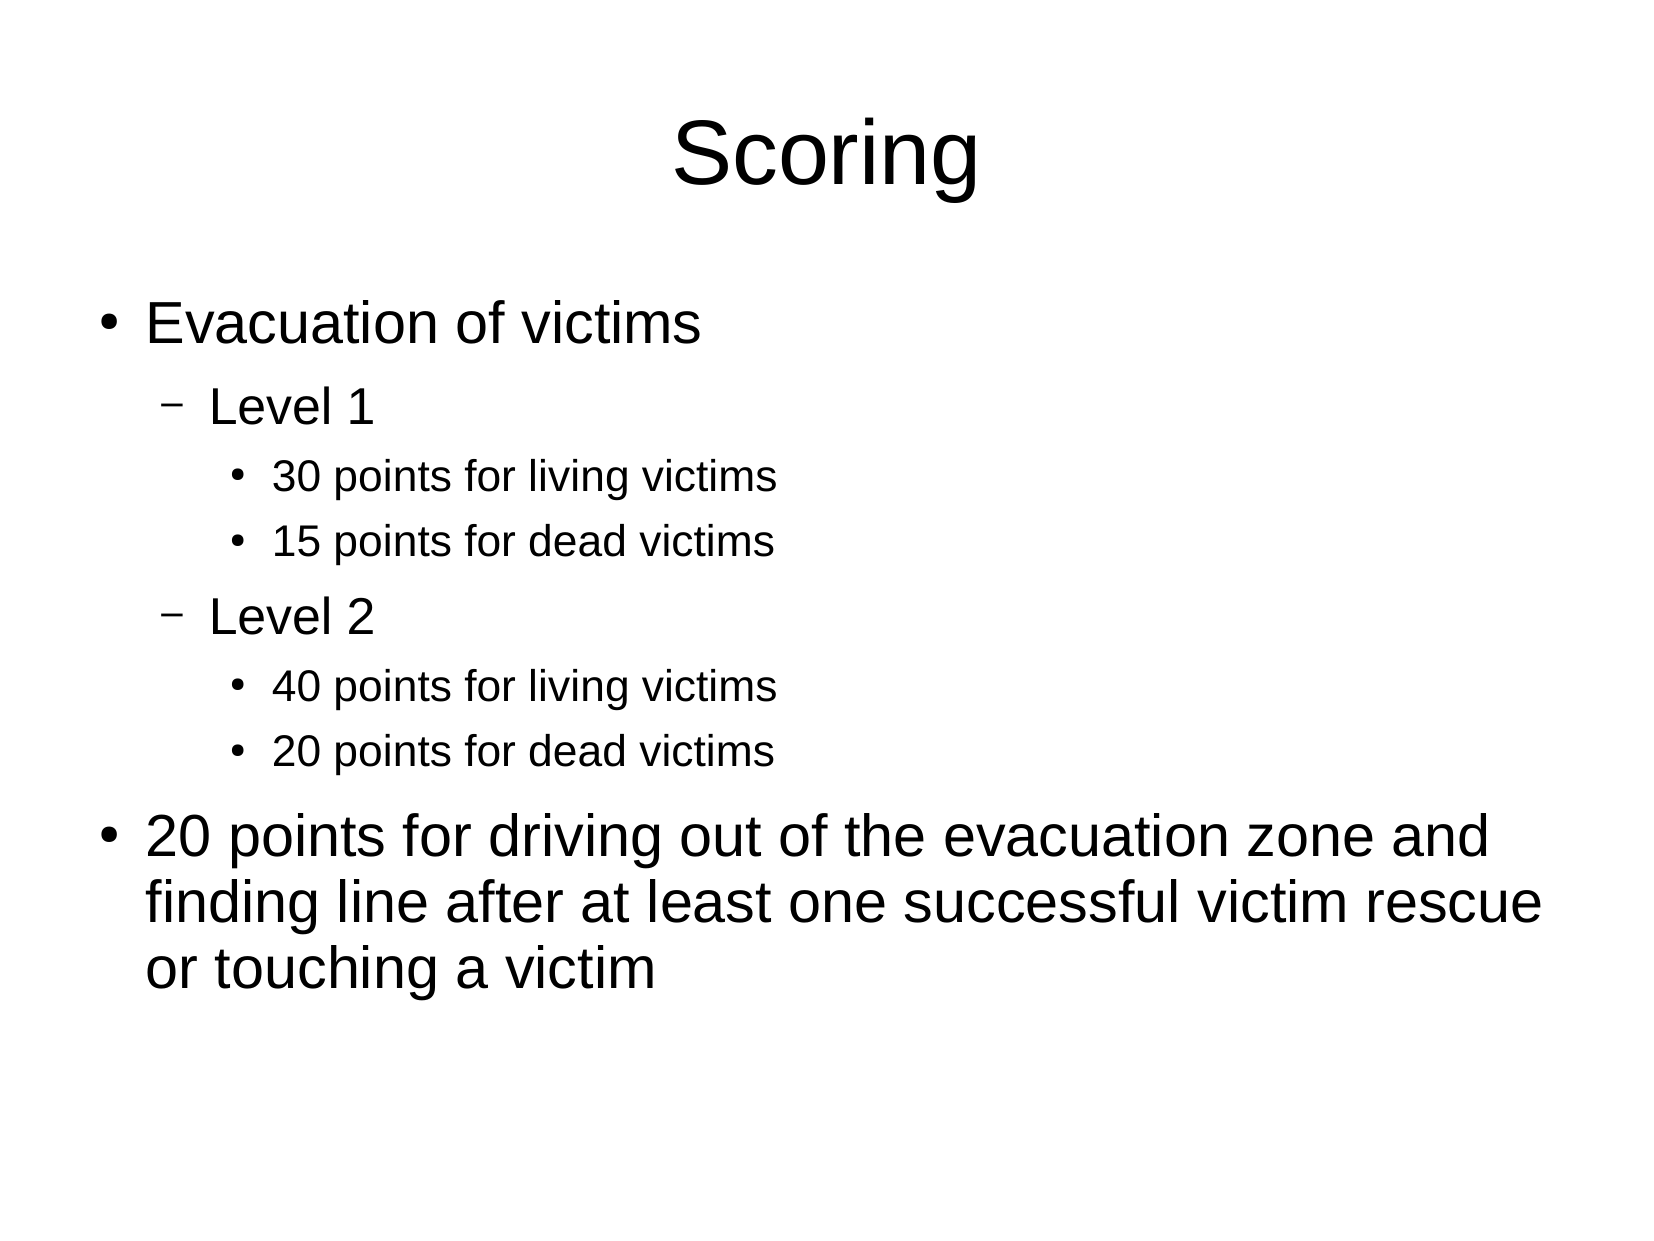

# Scoring
Evacuation of victims
Level 1
30 points for living victims
15 points for dead victims
Level 2
40 points for living victims
20 points for dead victims
20 points for driving out of the evacuation zone and finding line after at least one successful victim rescue or touching a victim